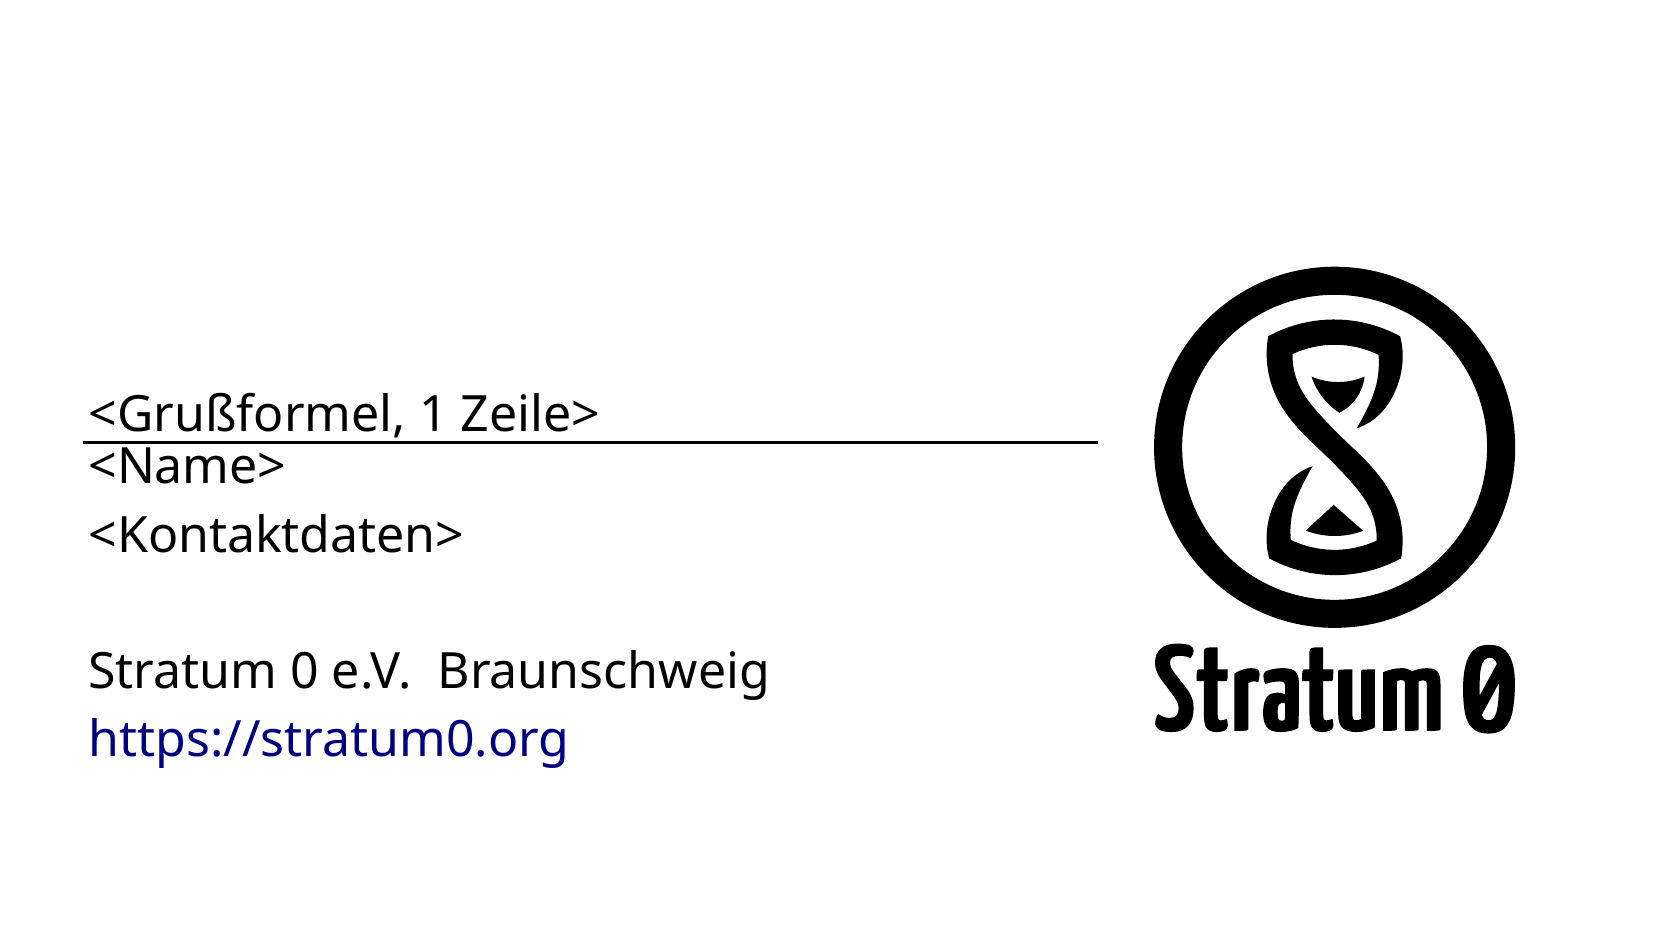

# <Grußformel, 1 Zeile>
<Name>
<Kontaktdaten>
Stratum 0 e.V. Braunschweig
https://stratum0.org
<change in Insert→Header&Footer>
3